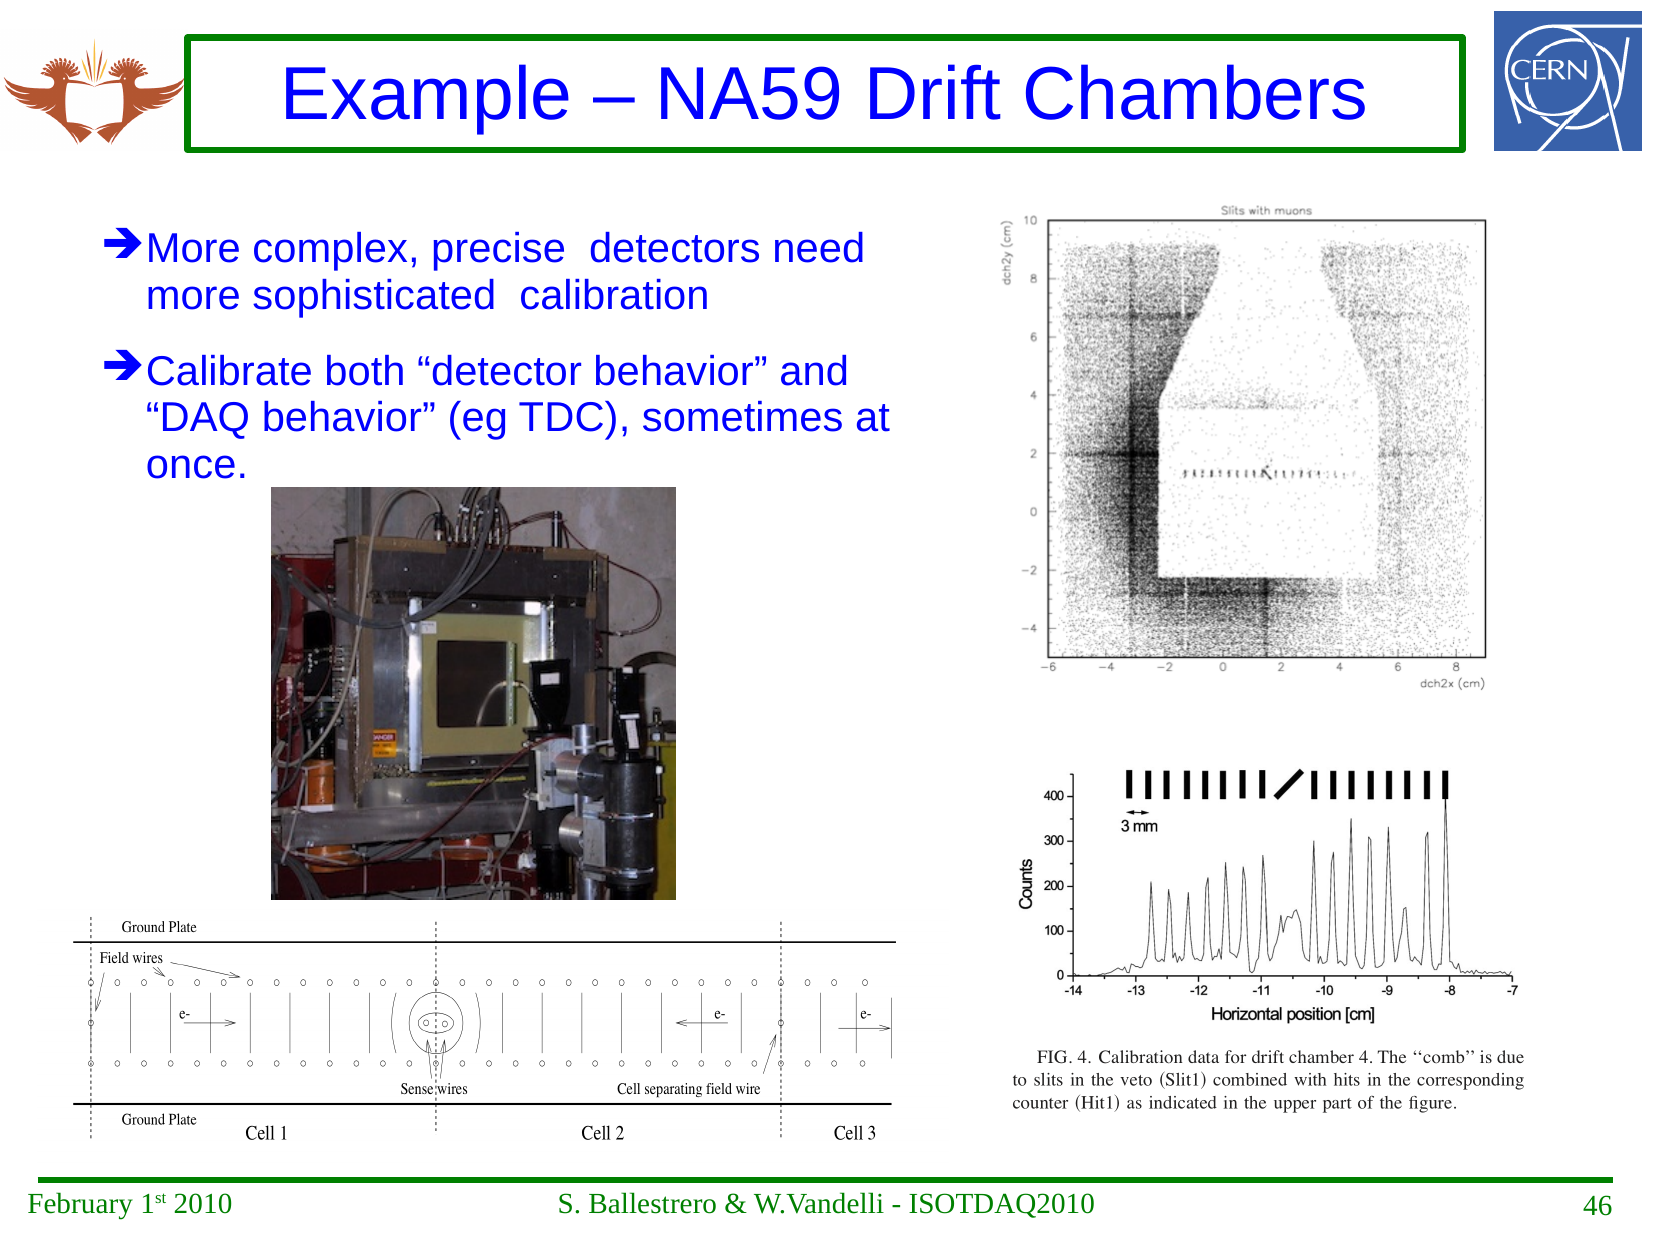

# Example – NA59 Drift Chambers
More complex, precise detectors need more sophisticated calibration
Calibrate both “detector behavior” and “DAQ behavior” (eg TDC), sometimes at once.
46